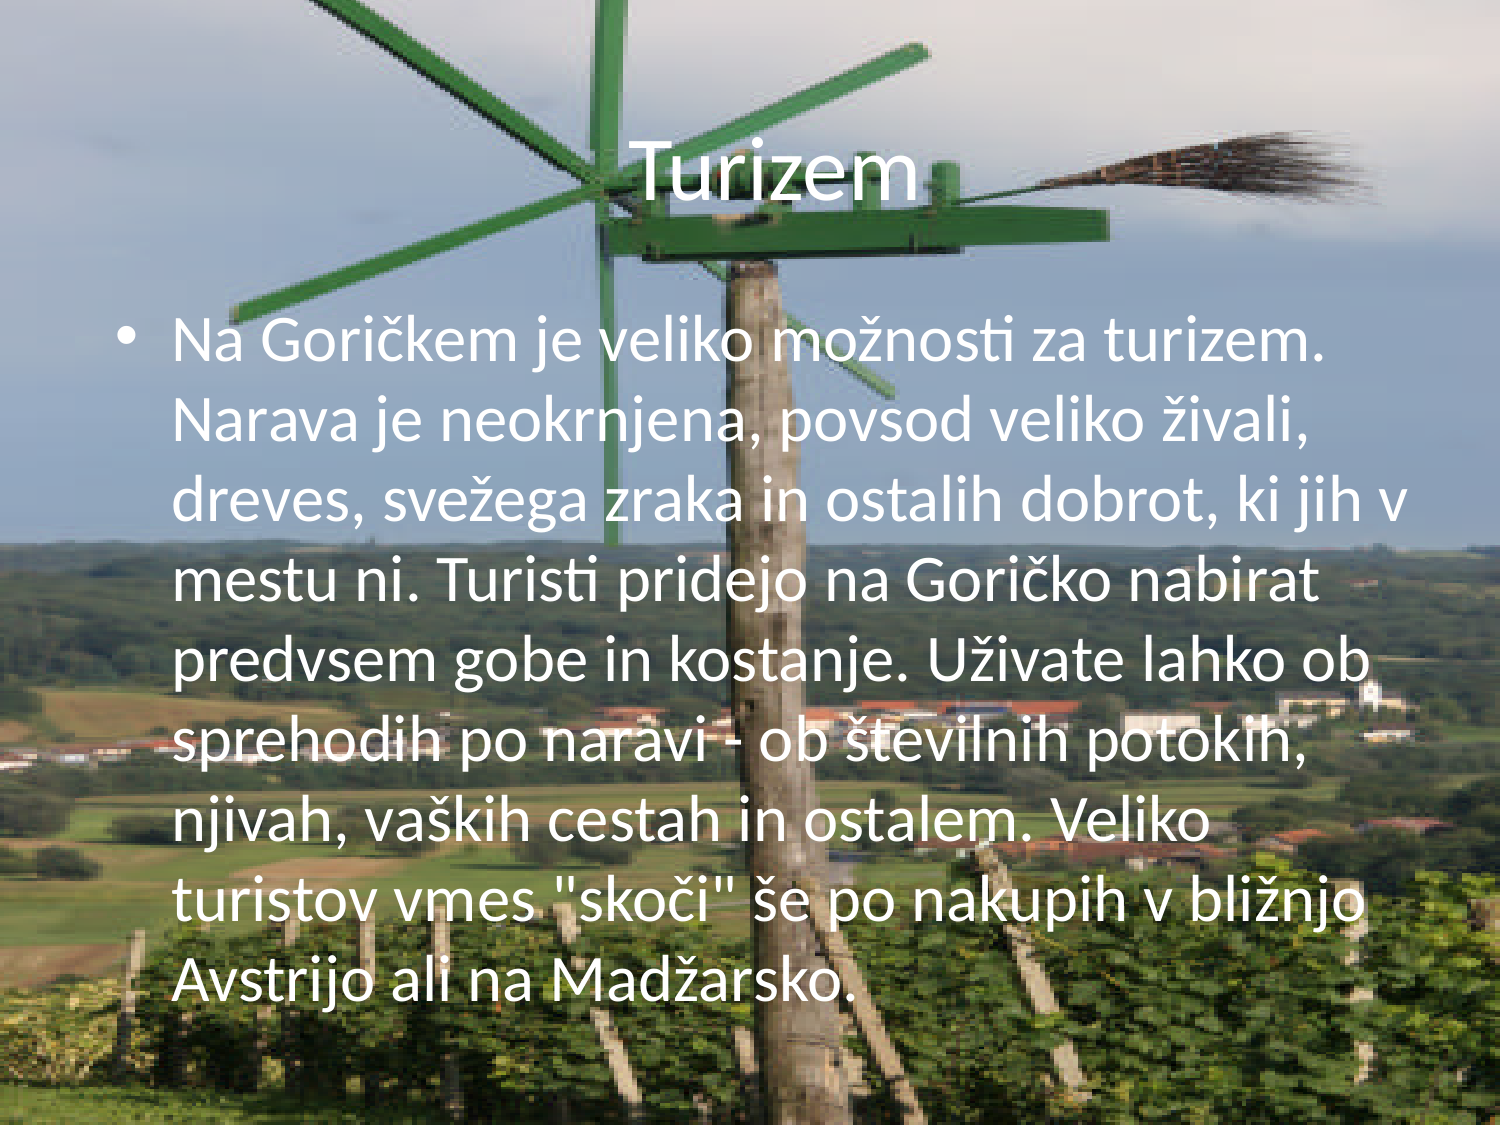

Turizem
Na Goričkem je veliko možnosti za turizem. Narava je neokrnjena, povsod veliko živali, dreves, svežega zraka in ostalih dobrot, ki jih v mestu ni. Turisti pridejo na Goričko nabirat predvsem gobe in kostanje. Uživate lahko ob sprehodih po naravi - ob številnih potokih, njivah, vaških cestah in ostalem. Veliko turistov vmes "skoči" še po nakupih v bližnjo Avstrijo ali na Madžarsko.